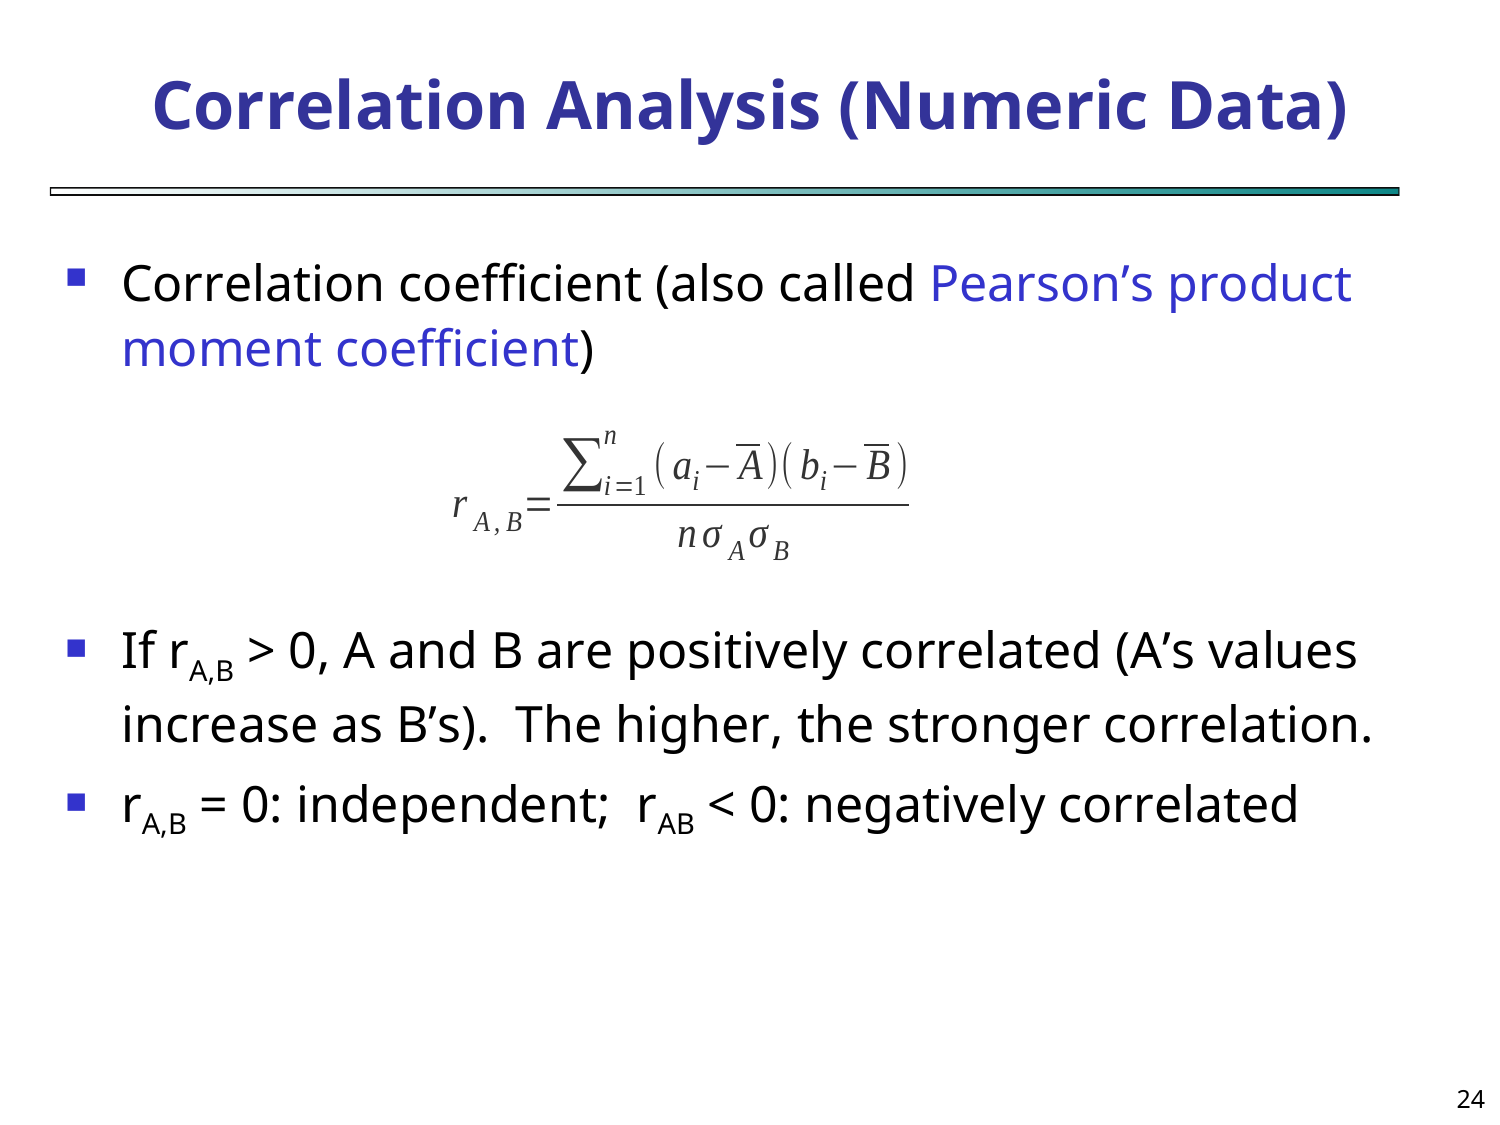

# Correlation Analysis (Numeric Data)
Correlation coefficient (also called Pearson’s product moment coefficient)
If rA,B > 0, A and B are positively correlated (A’s values increase as B’s). The higher, the stronger correlation.
rA,B = 0: independent; rAB < 0: negatively correlated